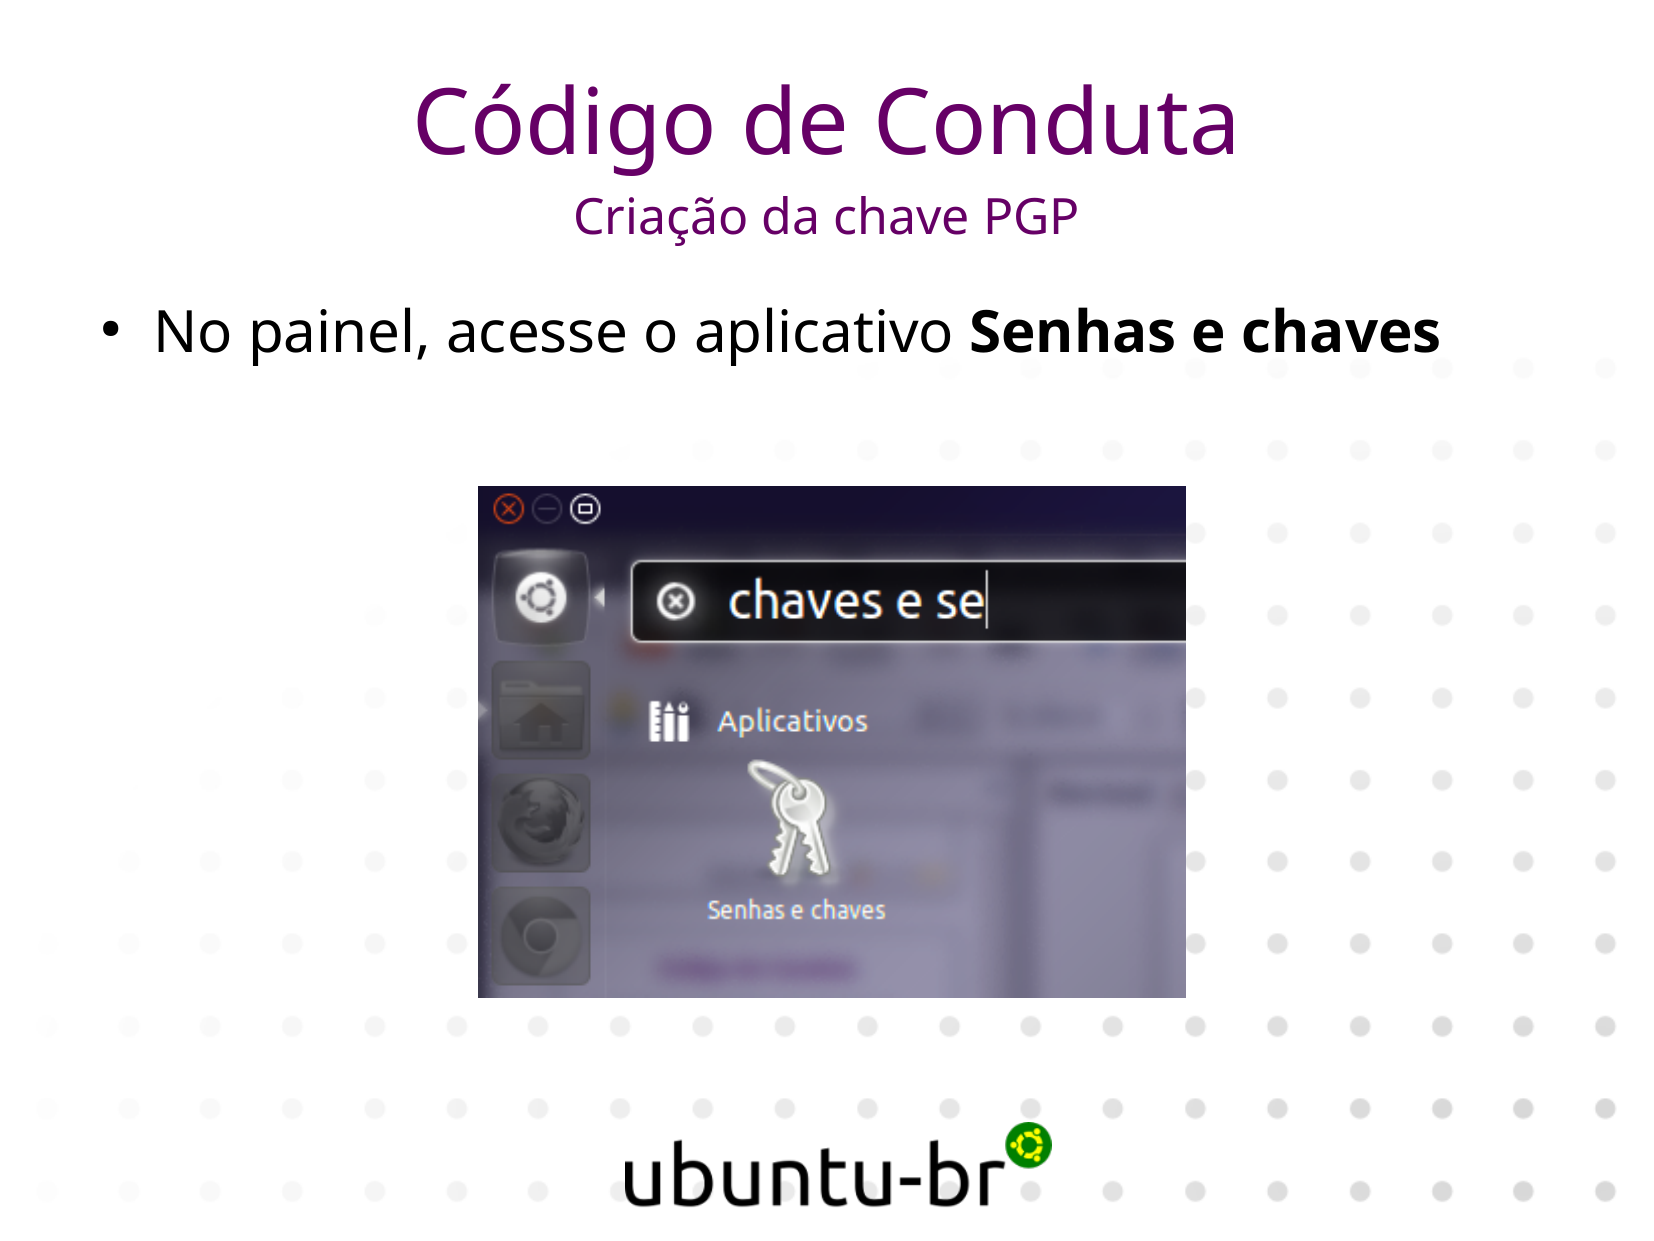

# Código de Conduta Criação da chave PGP
No painel, acesse o aplicativo Senhas e chaves